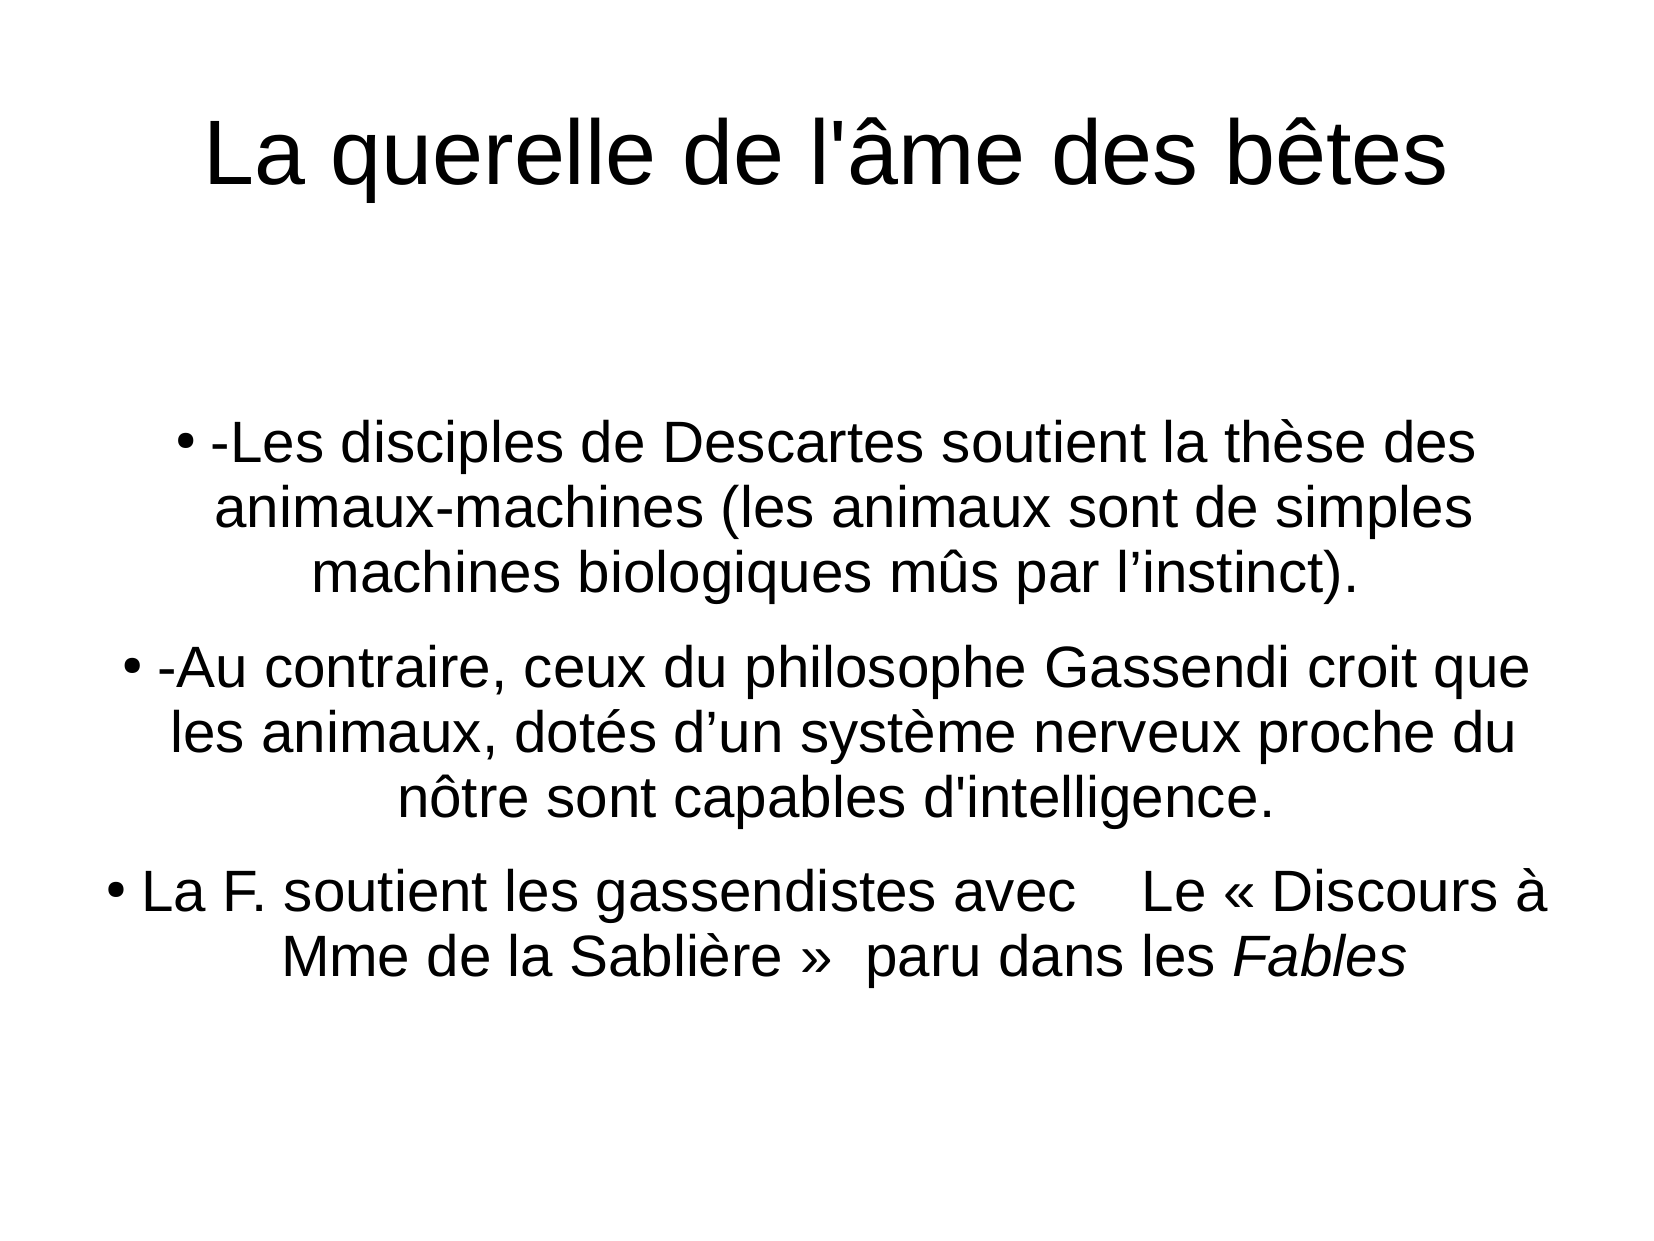

# La querelle de l'âme des bêtes
-Les disciples de Descartes soutient la thèse des animaux-machines (les animaux sont de simples machines biologiques mûs par l’instinct).
-Au contraire, ceux du philosophe Gassendi croit que les animaux, dotés d’un système nerveux proche du nôtre sont capables d'intelligence.
La F. soutient les gassendistes avec    Le « Discours à Mme de la Sablière »  paru dans les Fables